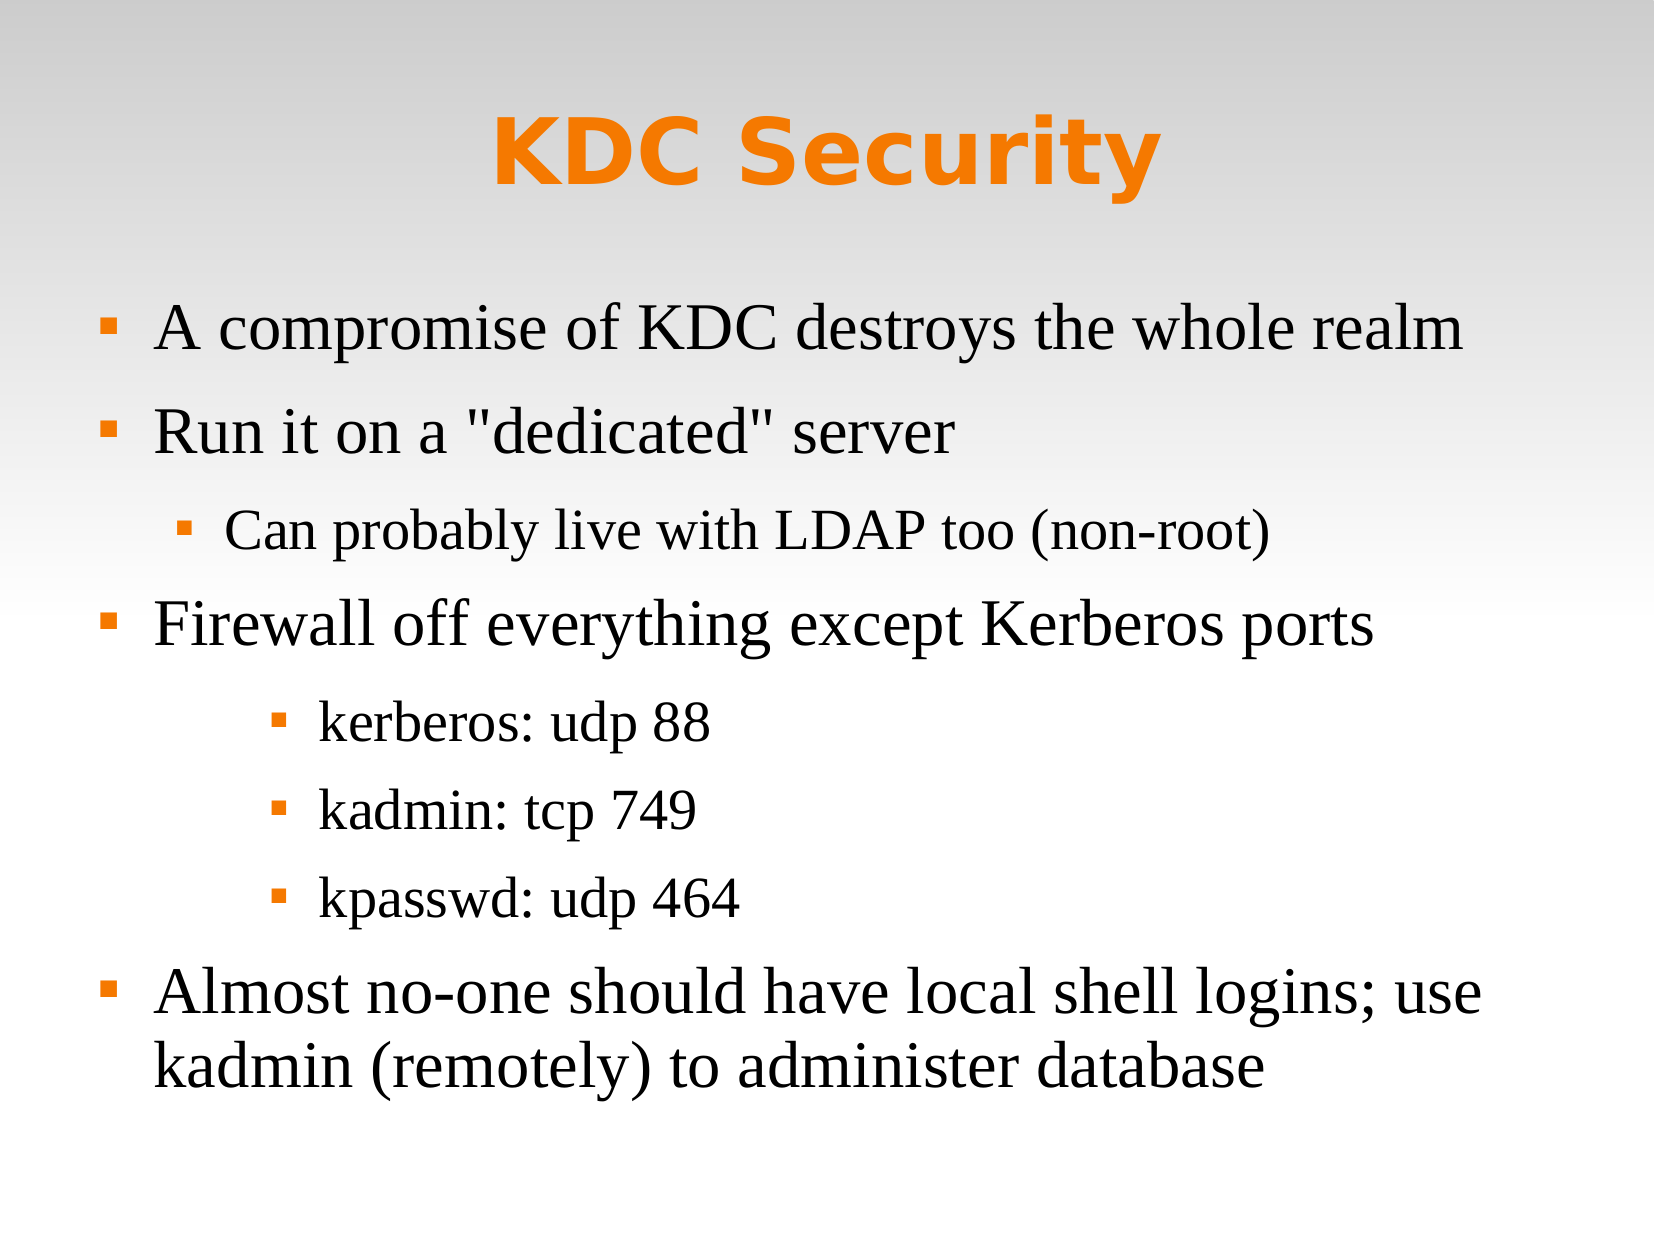

# KDC Security
A compromise of KDC destroys the whole realm
Run it on a "dedicated" server
Can probably live with LDAP too (non-root)
Firewall off everything except Kerberos ports
kerberos: udp 88
kadmin: tcp 749
kpasswd: udp 464
Almost no-one should have local shell logins; use kadmin (remotely) to administer database